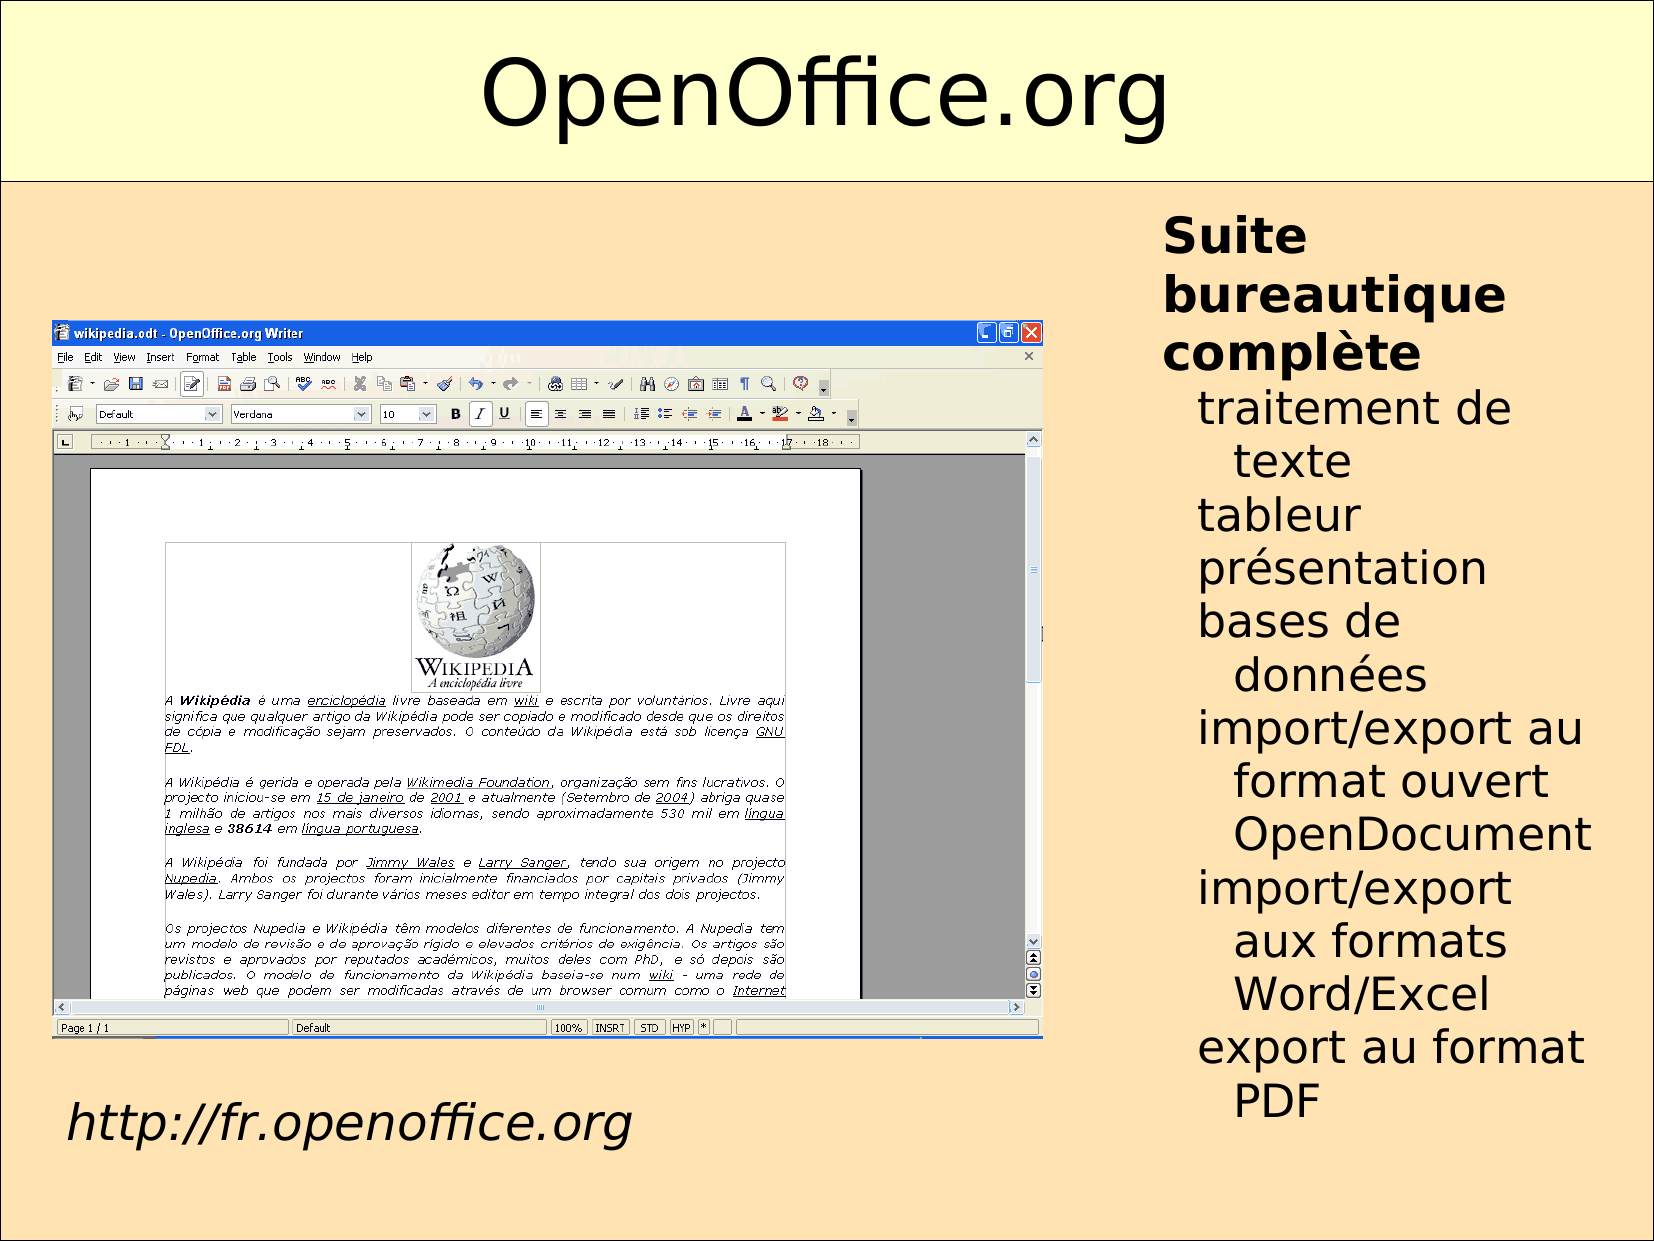

# OpenOffice.org
Suite bureautique complète
traitement de texte
tableur
présentation
bases de données
import/export au format ouvert OpenDocument
import/export aux formats Word/Excel
export au format PDF
http://fr.openoffice.org